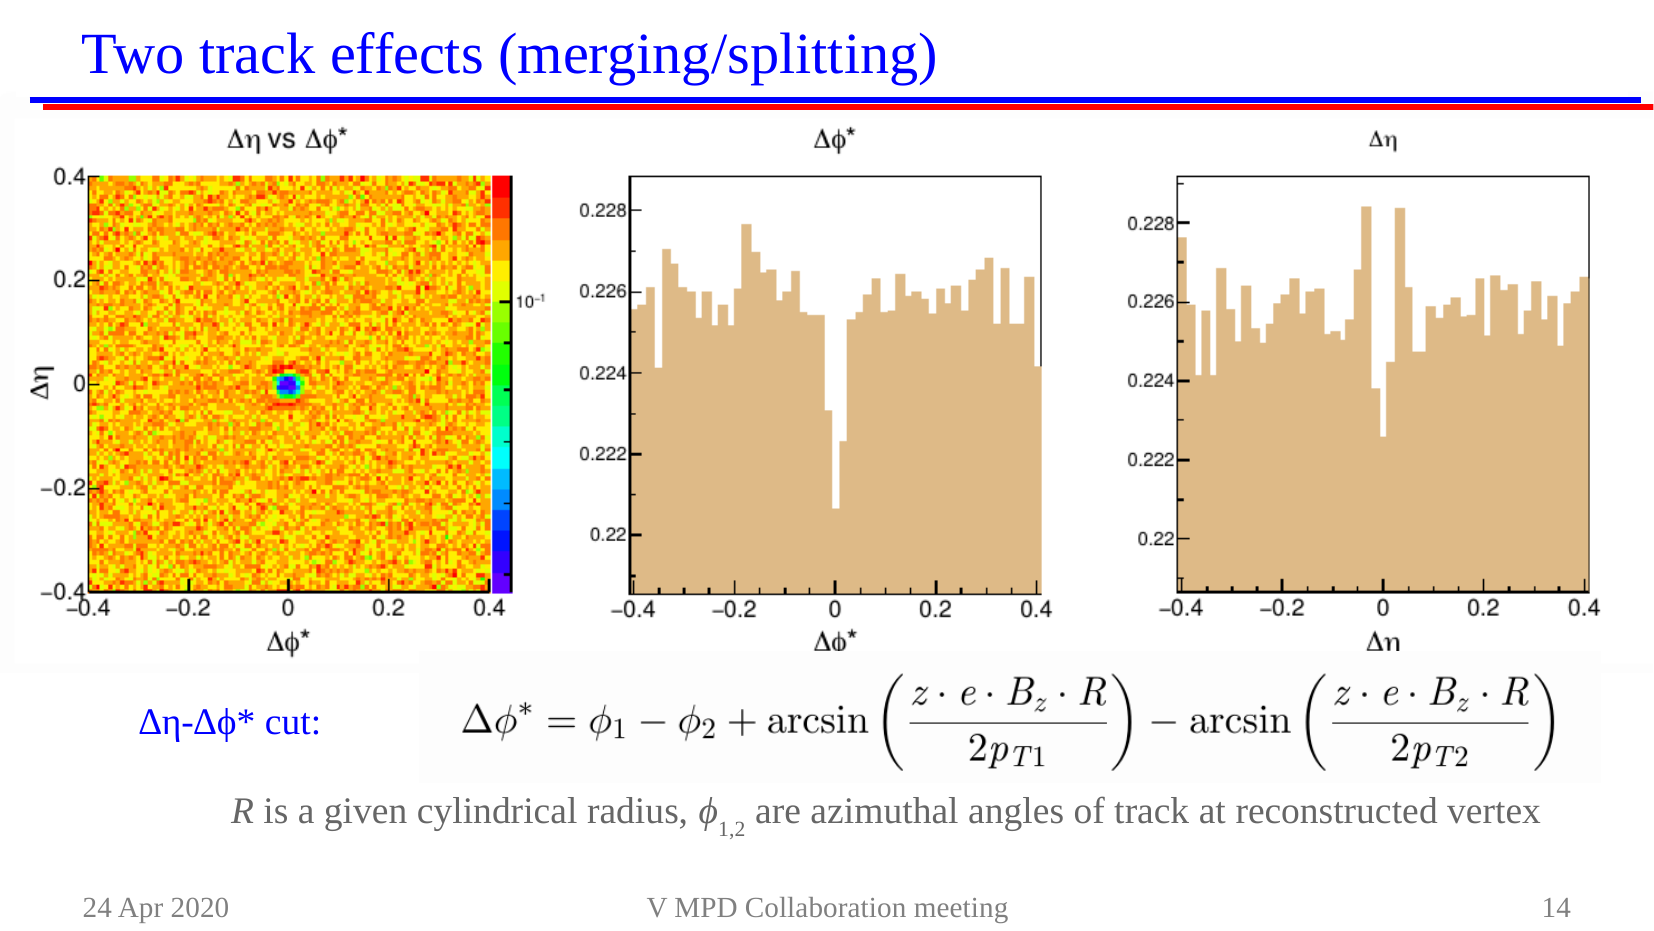

# Two track effects (merging/splitting)
∆η-∆ϕ* cut:
R is a given cylindrical radius, ϕ1,2 are azimuthal angles of track at reconstructed vertex
24 Apr 2020
V MPD Collaboration meeting
14